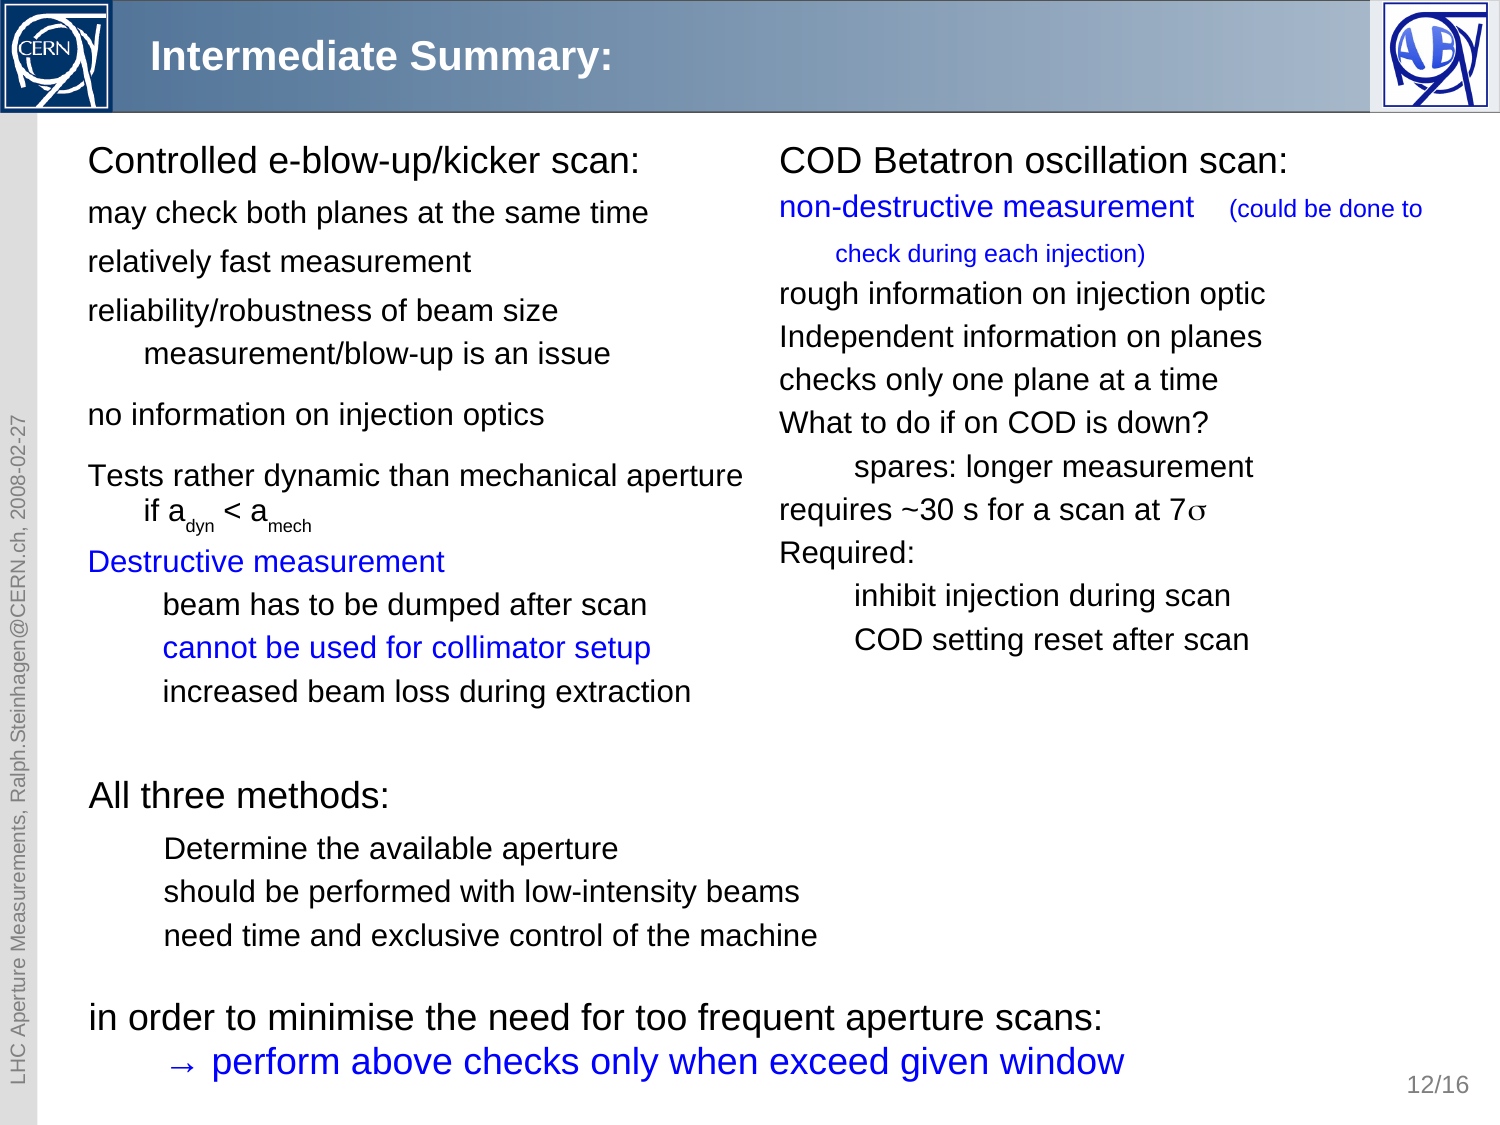

# Intermediate Summary:
Controlled e-blow-up/kicker scan:
may check both planes at the same time
relatively fast measurement
reliability/robustness of beam size measurement/blow-up is an issue
no information on injection optics
Tests rather dynamic than mechanical aperture if adyn < amech
Destructive measurement
beam has to be dumped after scan
cannot be used for collimator setup
increased beam loss during extraction
COD Betatron oscillation scan:
non-destructive measurement 	(could be done to check during each injection)
rough information on injection optic
Independent information on planes
checks only one plane at a time
What to do if on COD is down?
spares: longer measurement
requires ~30 s for a scan at 7s
Required:
inhibit injection during scan
COD setting reset after scan
All three methods:
Determine the available aperture
should be performed with low-intensity beams
need time and exclusive control of the machine
in order to minimise the need for too frequent aperture scans:
→ perform above checks only when exceed given window